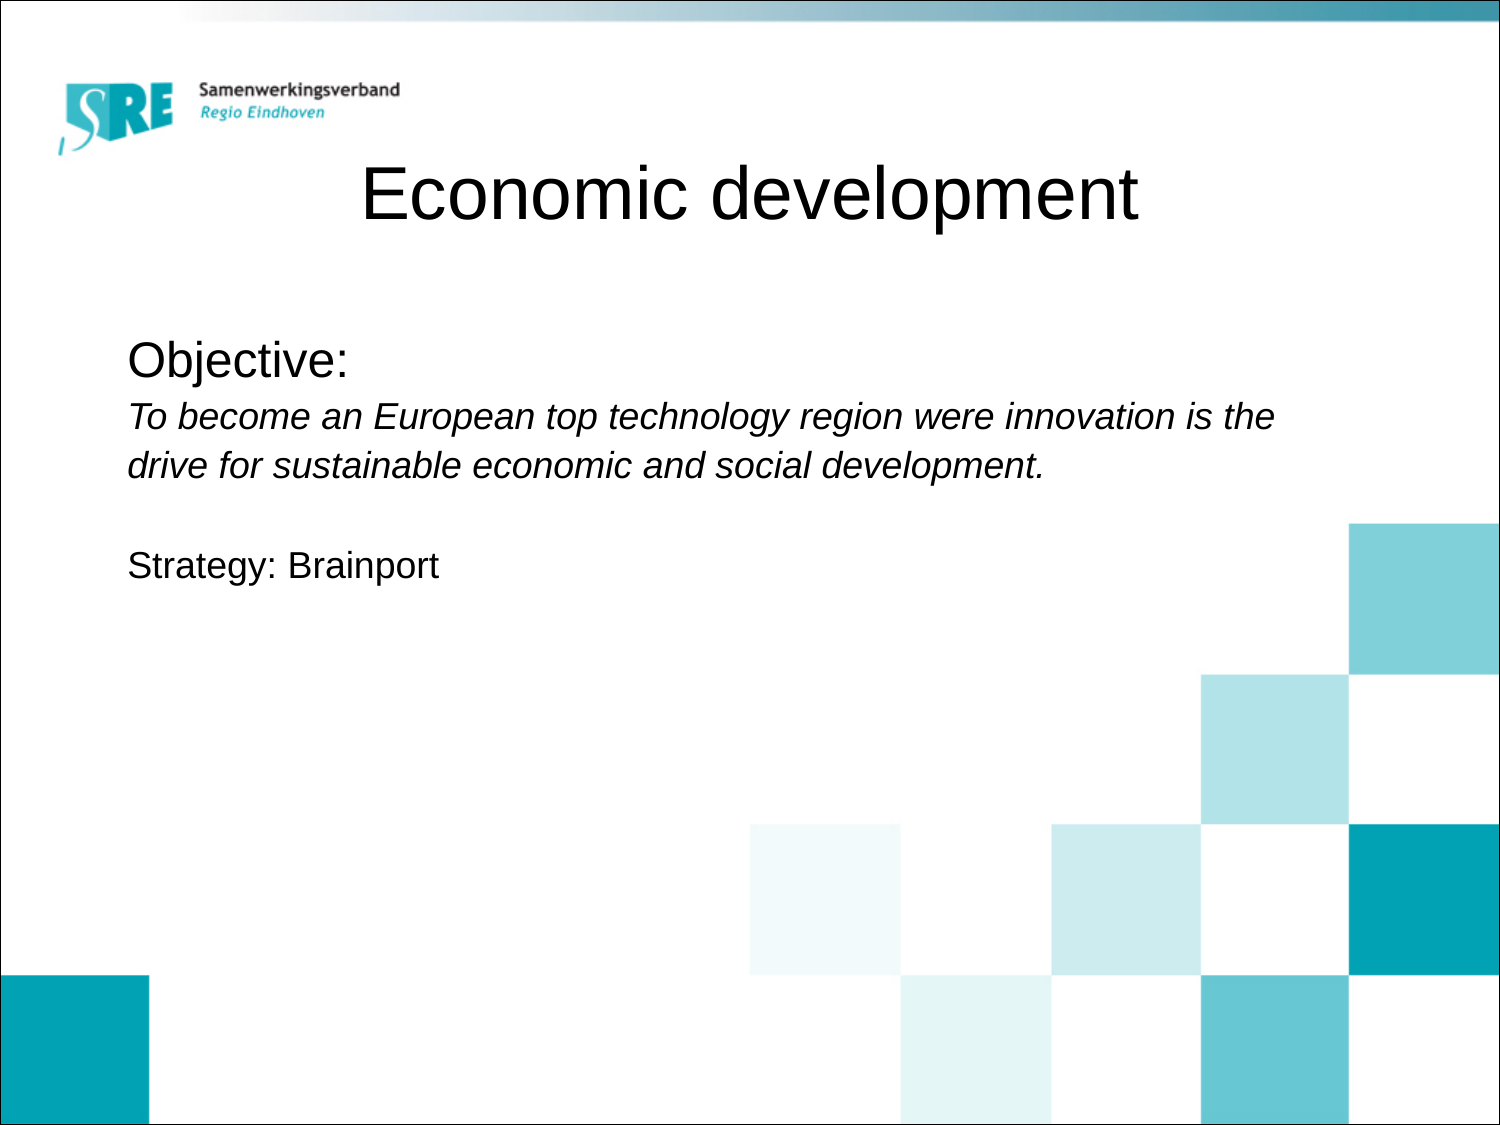

# Economic development
Objective:
To become an European top technology region were innovation is the
drive for sustainable economic and social development.
Strategy: Brainport